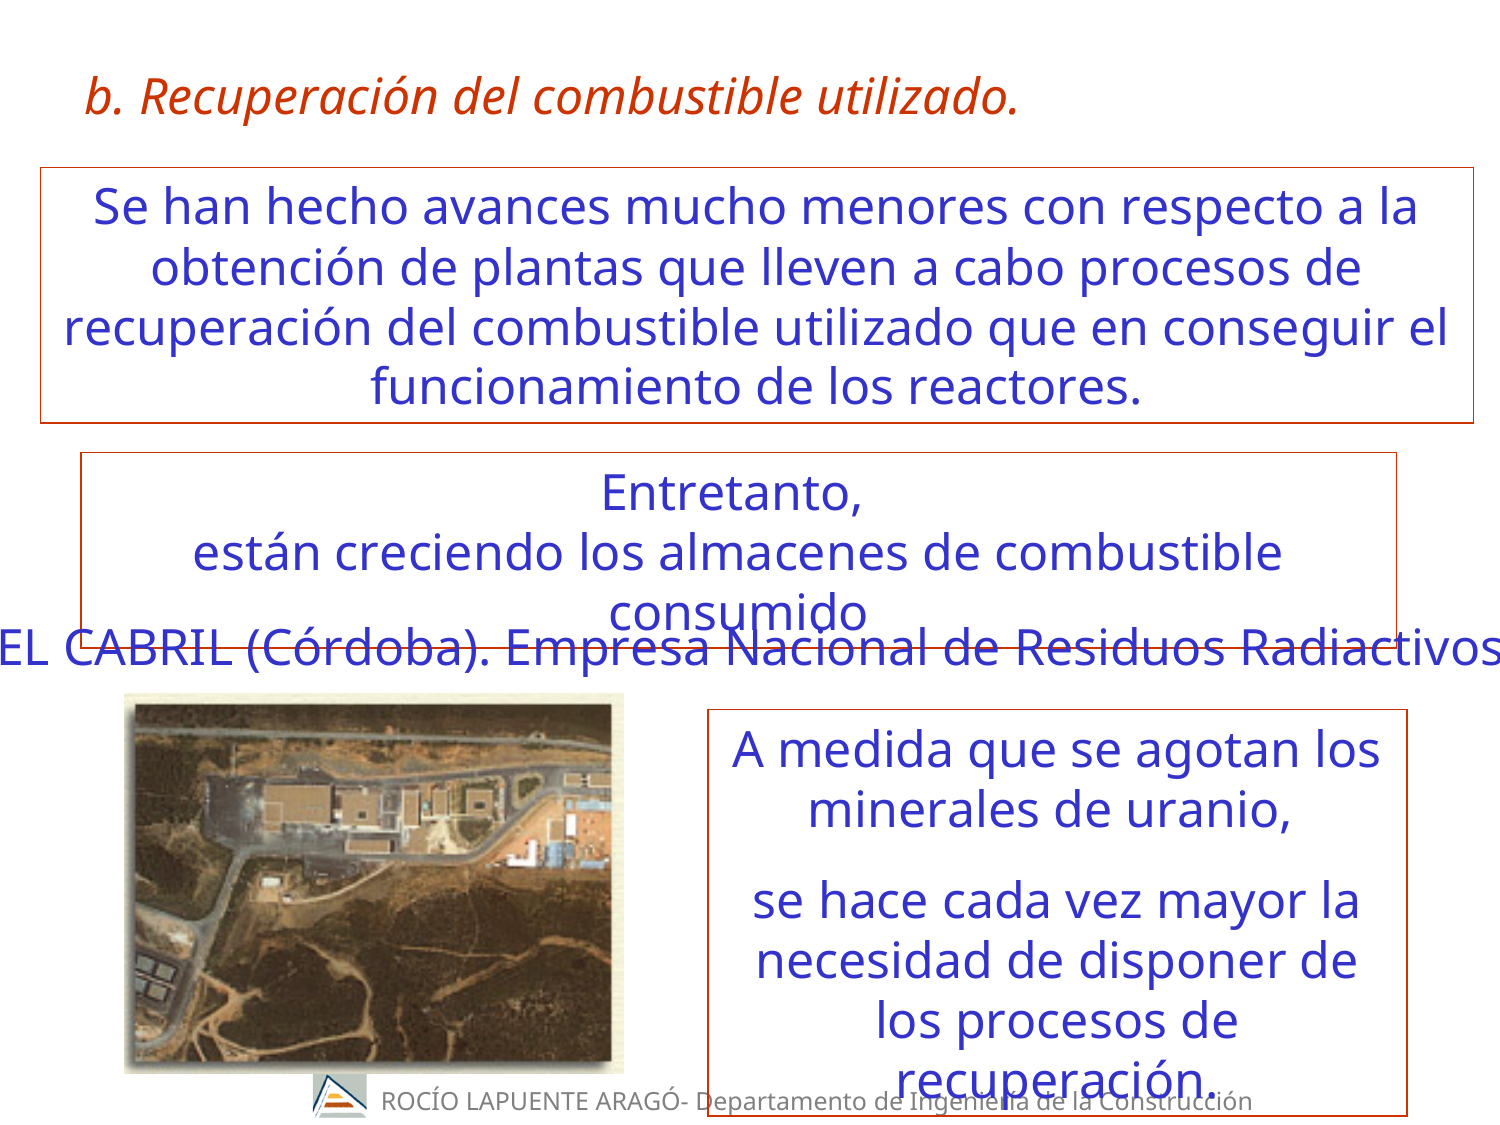

b. Recuperación del combustible utilizado.
Se han hecho avances mucho menores con respecto a la obtención de plantas que lleven a cabo procesos de recuperación del combustible utilizado que en conseguir el funcionamiento de los reactores.
Entretanto,
están creciendo los almacenes de combustible consumido
EL CABRIL (Córdoba). Empresa Nacional de Residuos Radiactivos.
A medida que se agotan los minerales de uranio,
se hace cada vez mayor la necesidad de disponer de los procesos de recuperación.